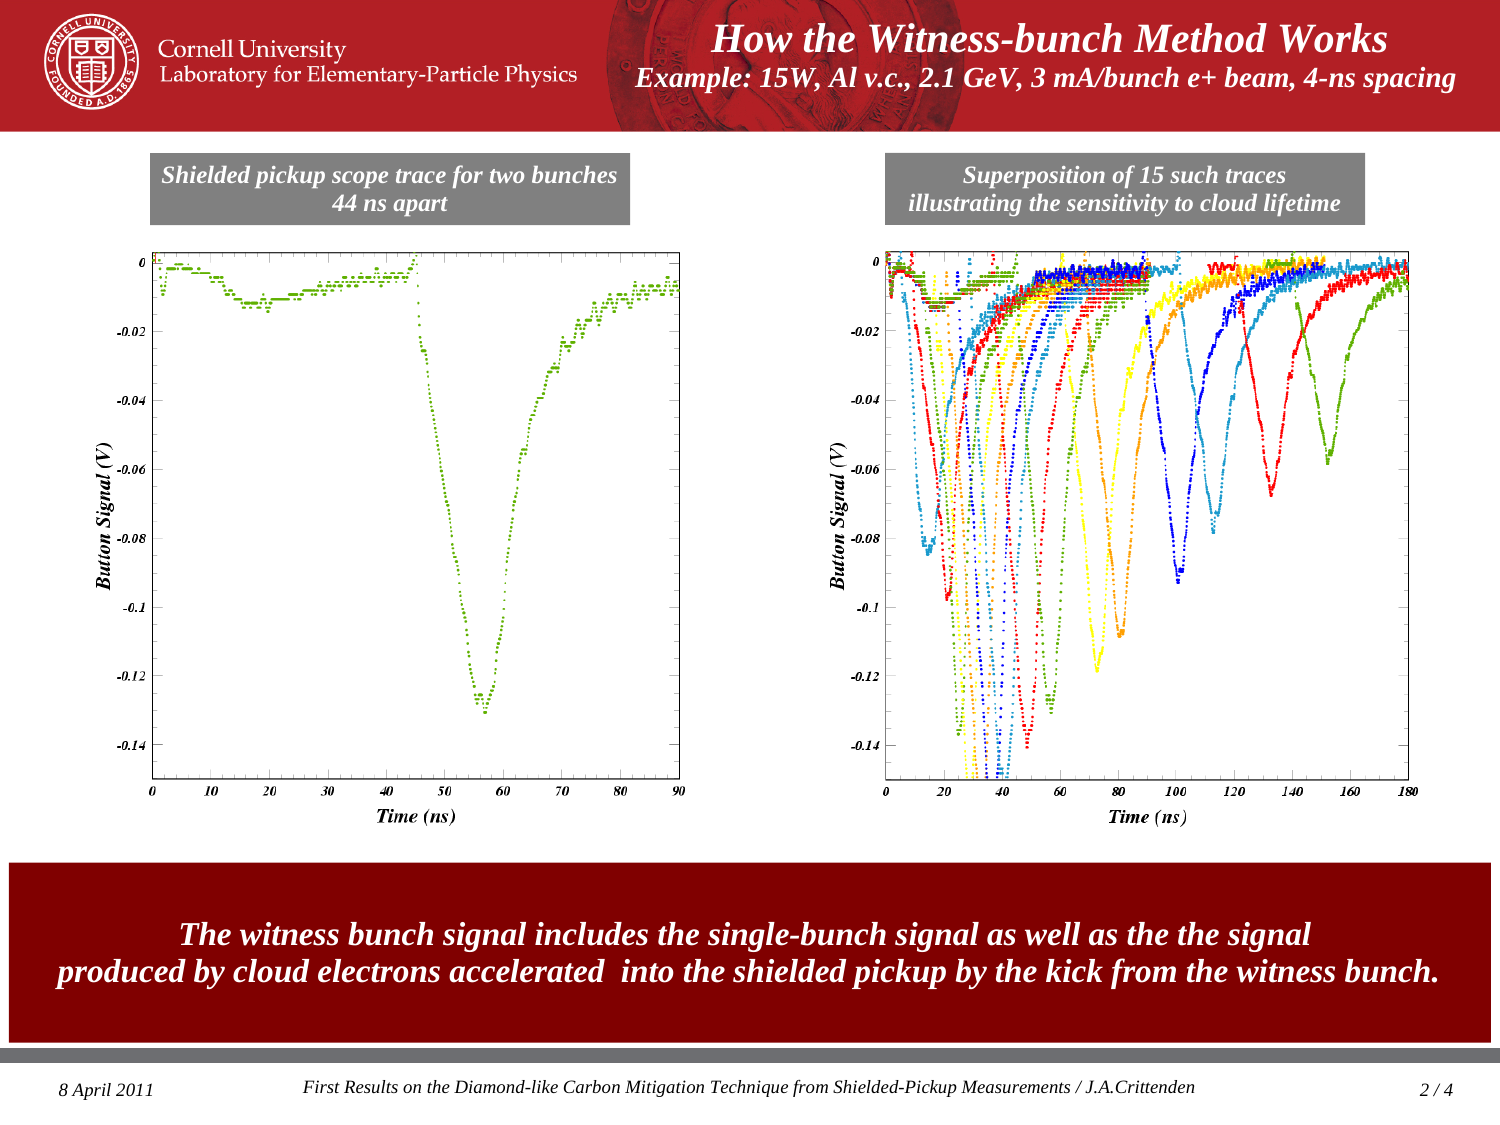

How the Witness-bunch Method Works
Example: 15W, Al v.c., 2.1 GeV, 3 mA/bunch e+ beam, 4-ns spacing
Superposition of 15 such traces
illustrating the sensitivity to cloud lifetime
Shielded pickup scope trace for two bunches
44 ns apart
The witness bunch signal includes the single-bunch signal as well as the the signal
produced by cloud electrons accelerated into the shielded pickup by the kick from the witness bunch.